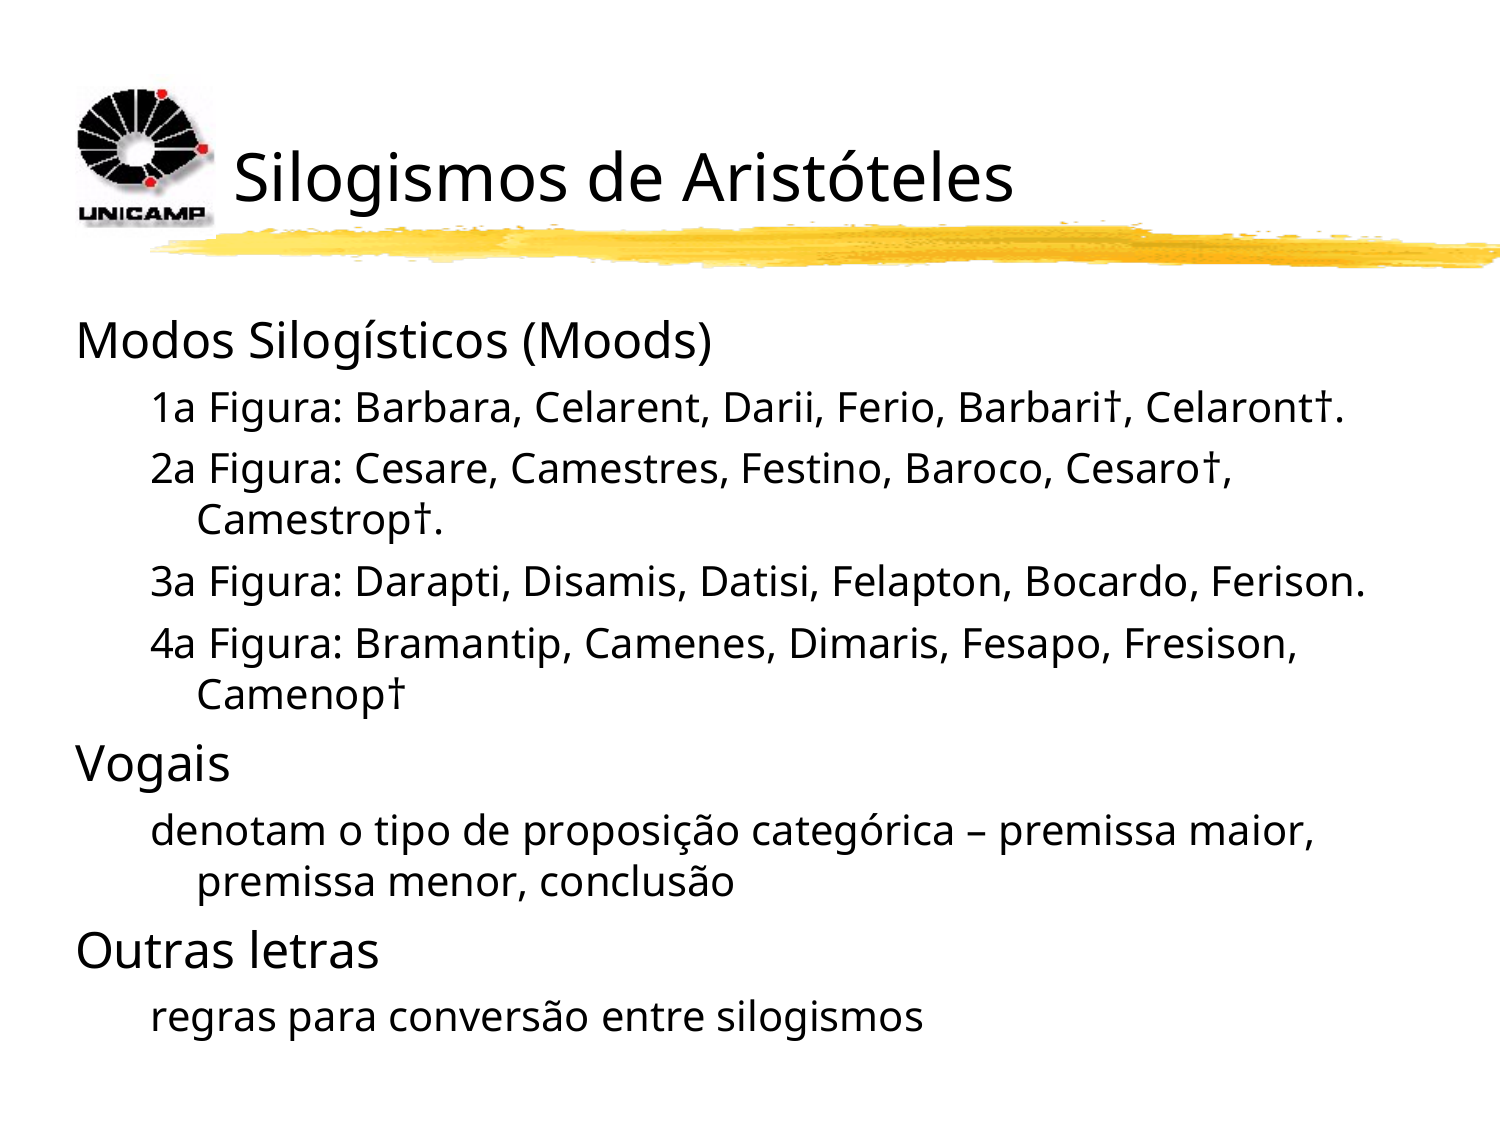

# Silogismos de Aristóteles
Modos Silogísticos (Moods)
1a Figura: Barbara, Celarent, Darii, Ferio, Barbari†, Celaront†.
2a Figura: Cesare, Camestres, Festino, Baroco, Cesaro†, Camestrop†.
3a Figura: Darapti, Disamis, Datisi, Felapton, Bocardo, Ferison.
4a Figura: Bramantip, Camenes, Dimaris, Fesapo, Fresison, Camenop†
Vogais
denotam o tipo de proposição categórica – premissa maior, premissa menor, conclusão
Outras letras
regras para conversão entre silogismos